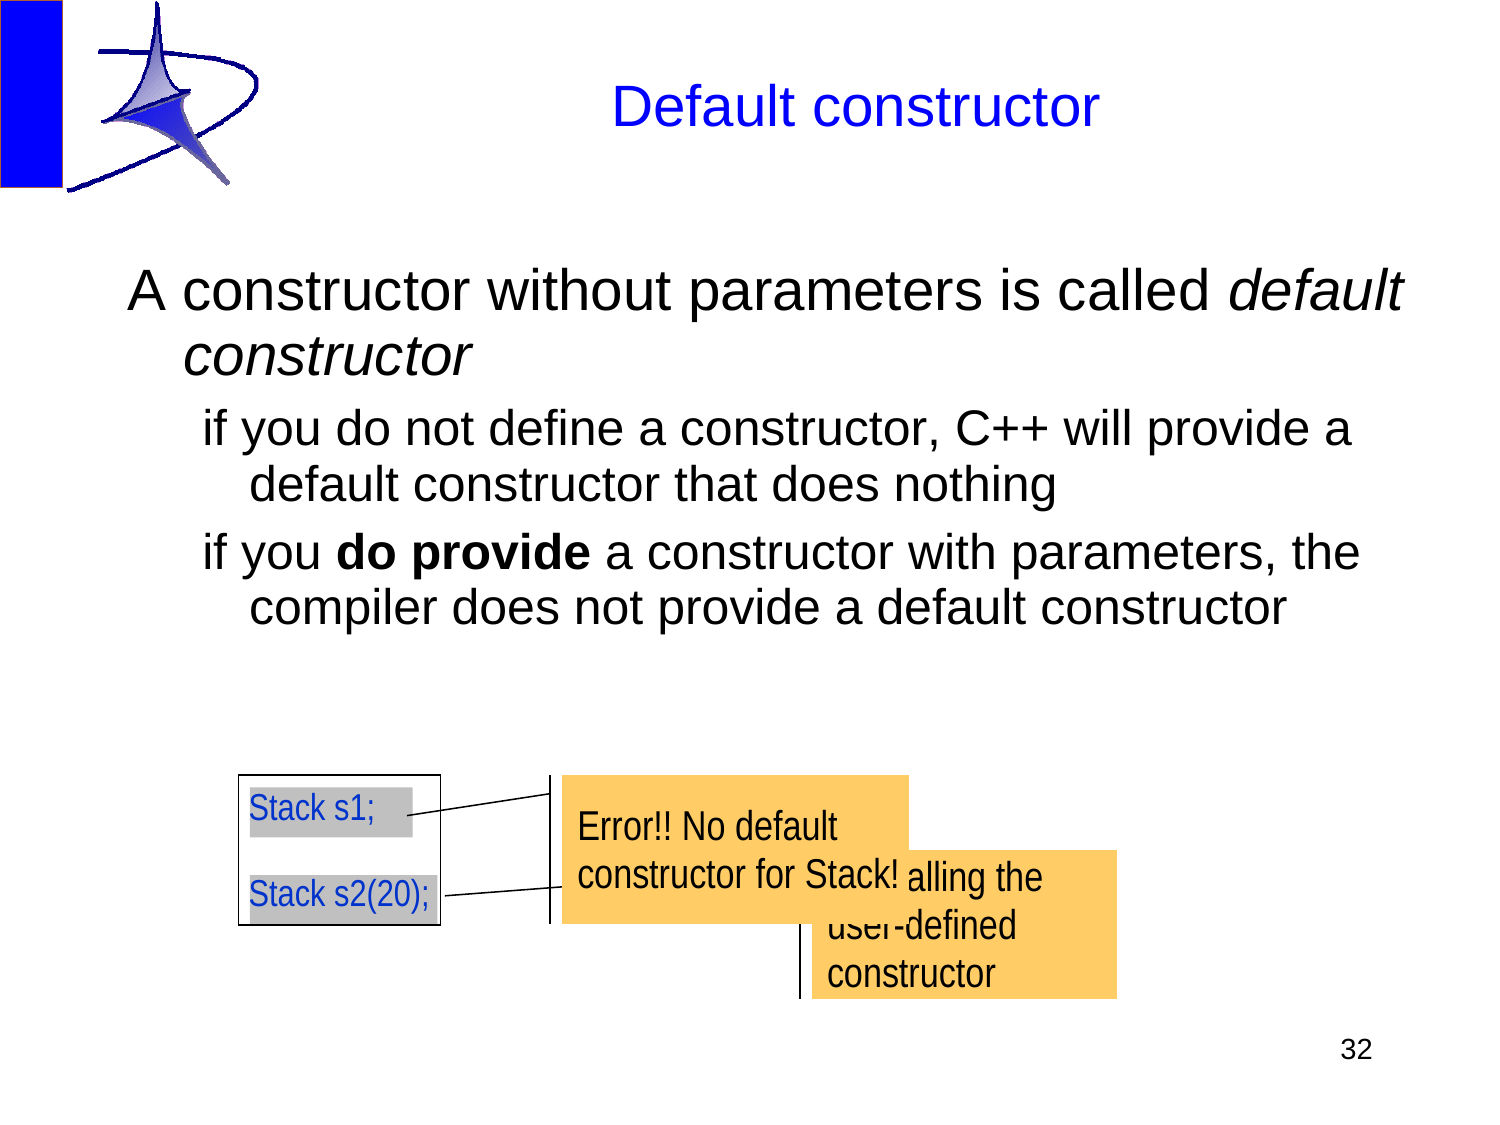

# Default constructor
A constructor without parameters is called default constructor
if you do not define a constructor, C++ will provide a default constructor that does nothing
if you do provide a constructor with parameters, the compiler does not provide a default constructor
Stack s1;
Stack s2(20);
Error!! No default
constructor for Stack!
Ok, calling the
user-defined
constructor
32